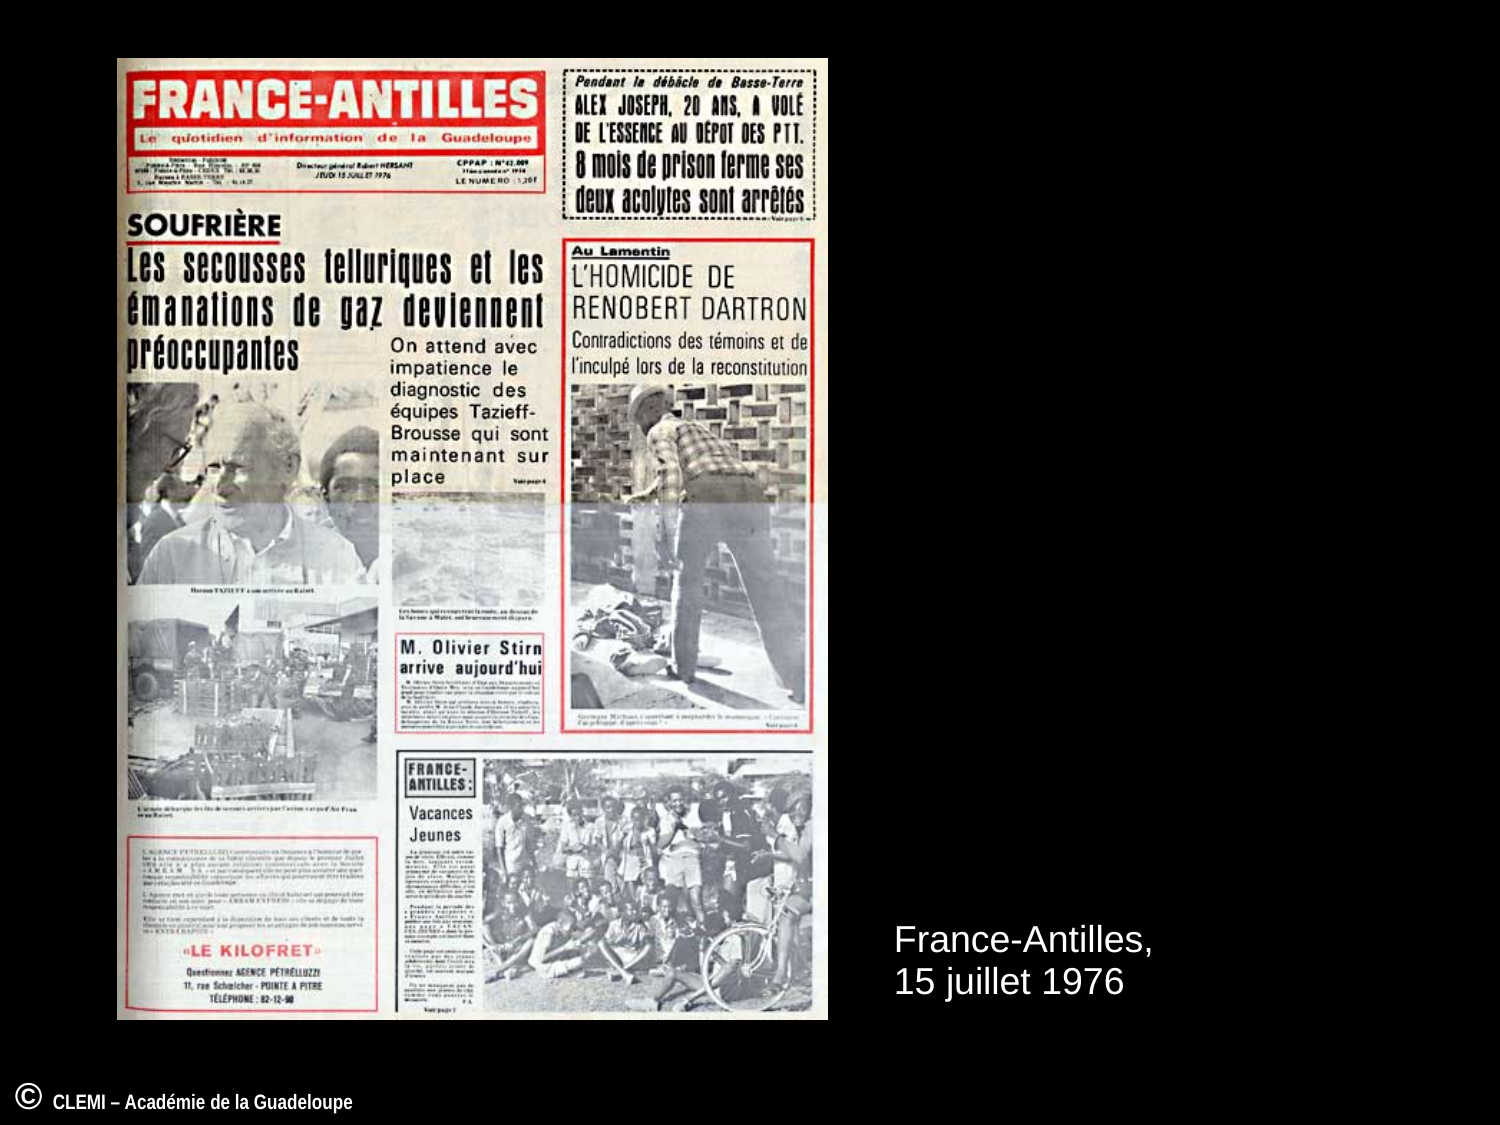

# France-Antilles, 15 juillet 1976
© CLEMI – Académie de la Guadeloupe